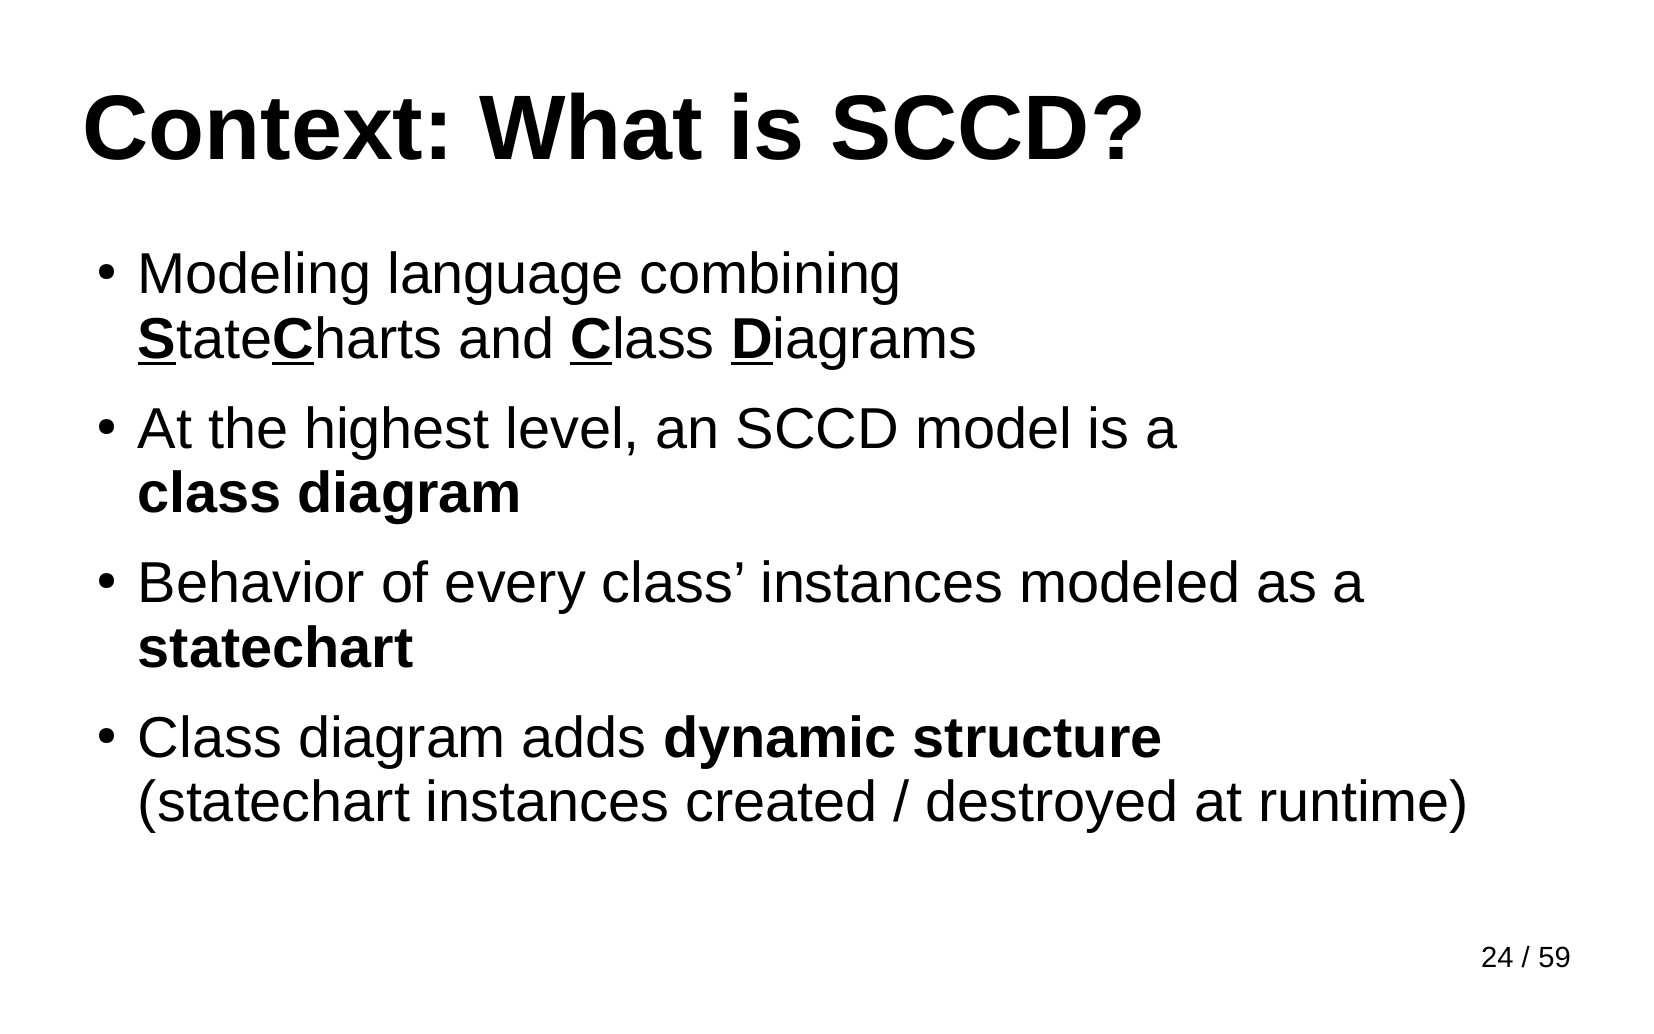

# Context: What is SCCD?
Modeling language combining
StateCharts and Class Diagrams
At the highest level, an SCCD model is a
class diagram
Behavior of every class’ instances modeled as a statechart
Class diagram adds dynamic structure
(statechart instances created / destroyed at runtime)
24